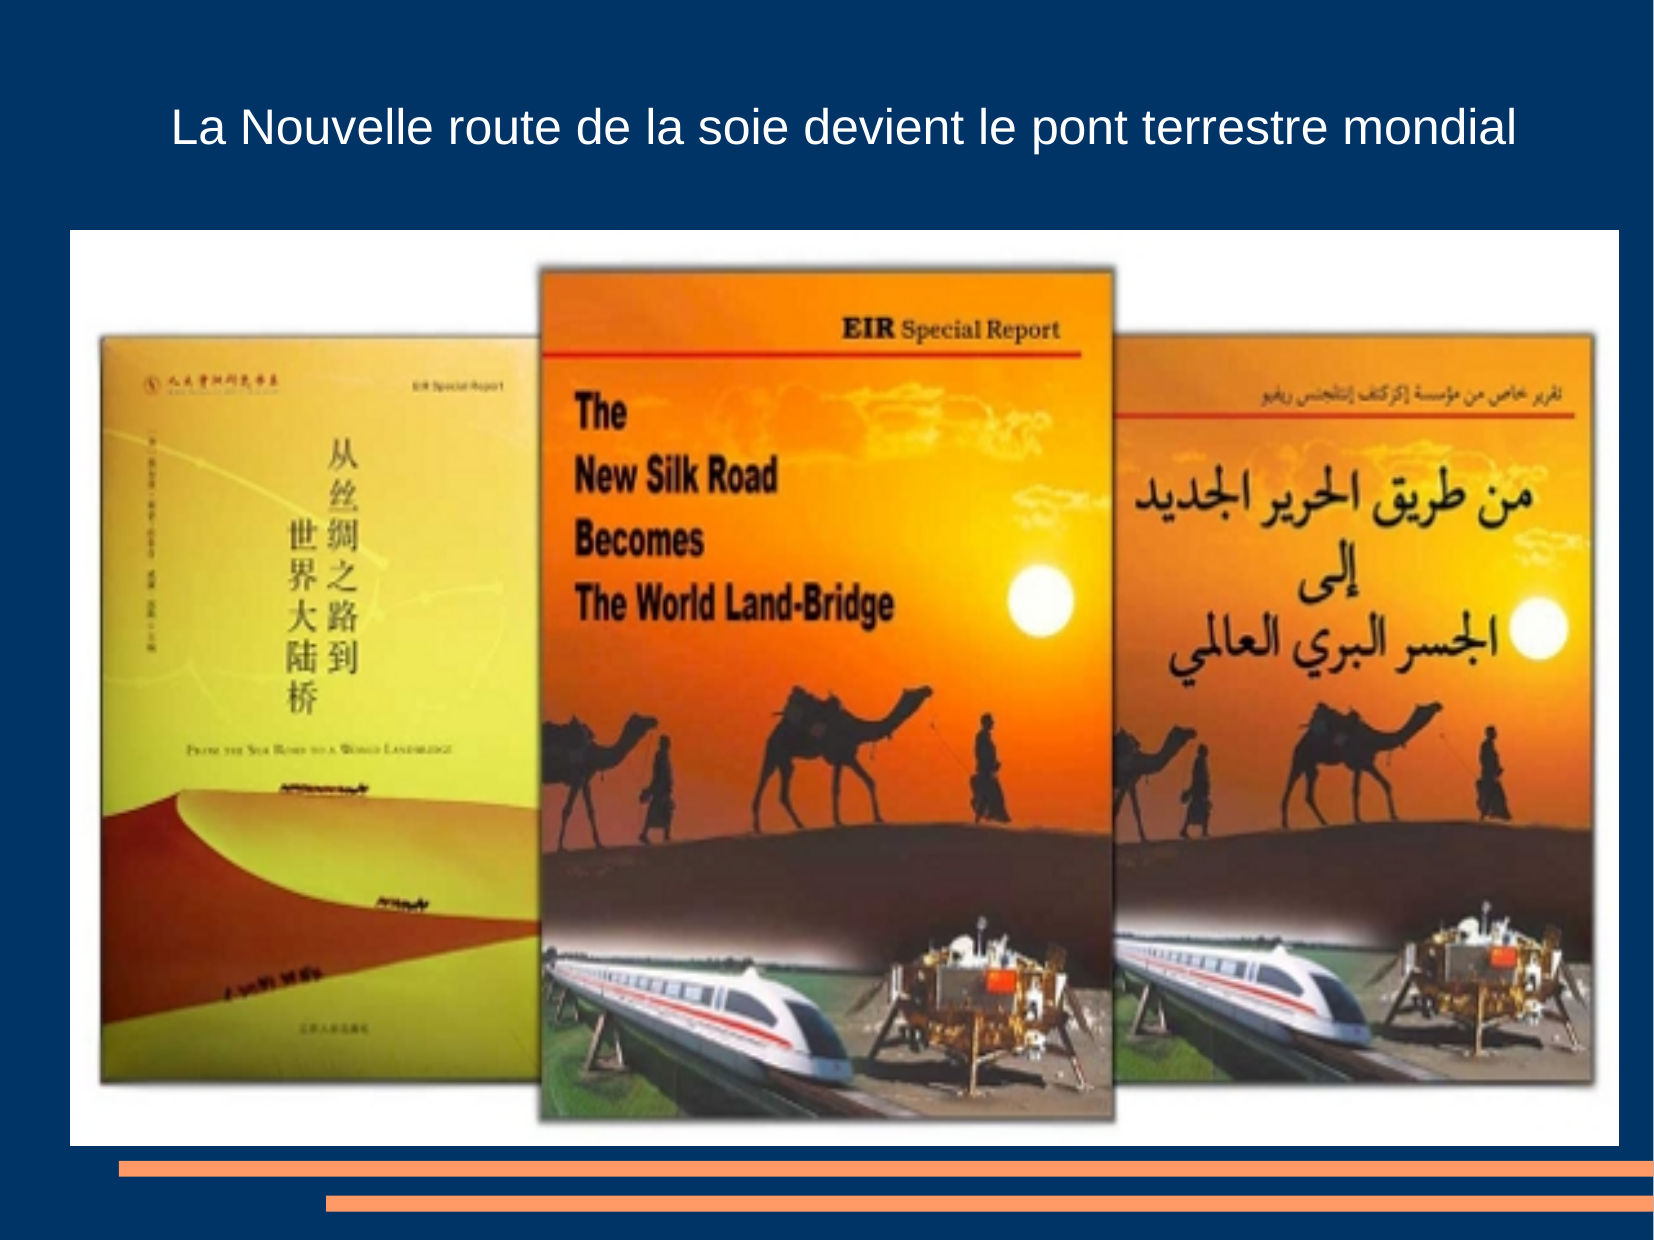

La Nouvelle route de la soie devient le pont terrestre mondial